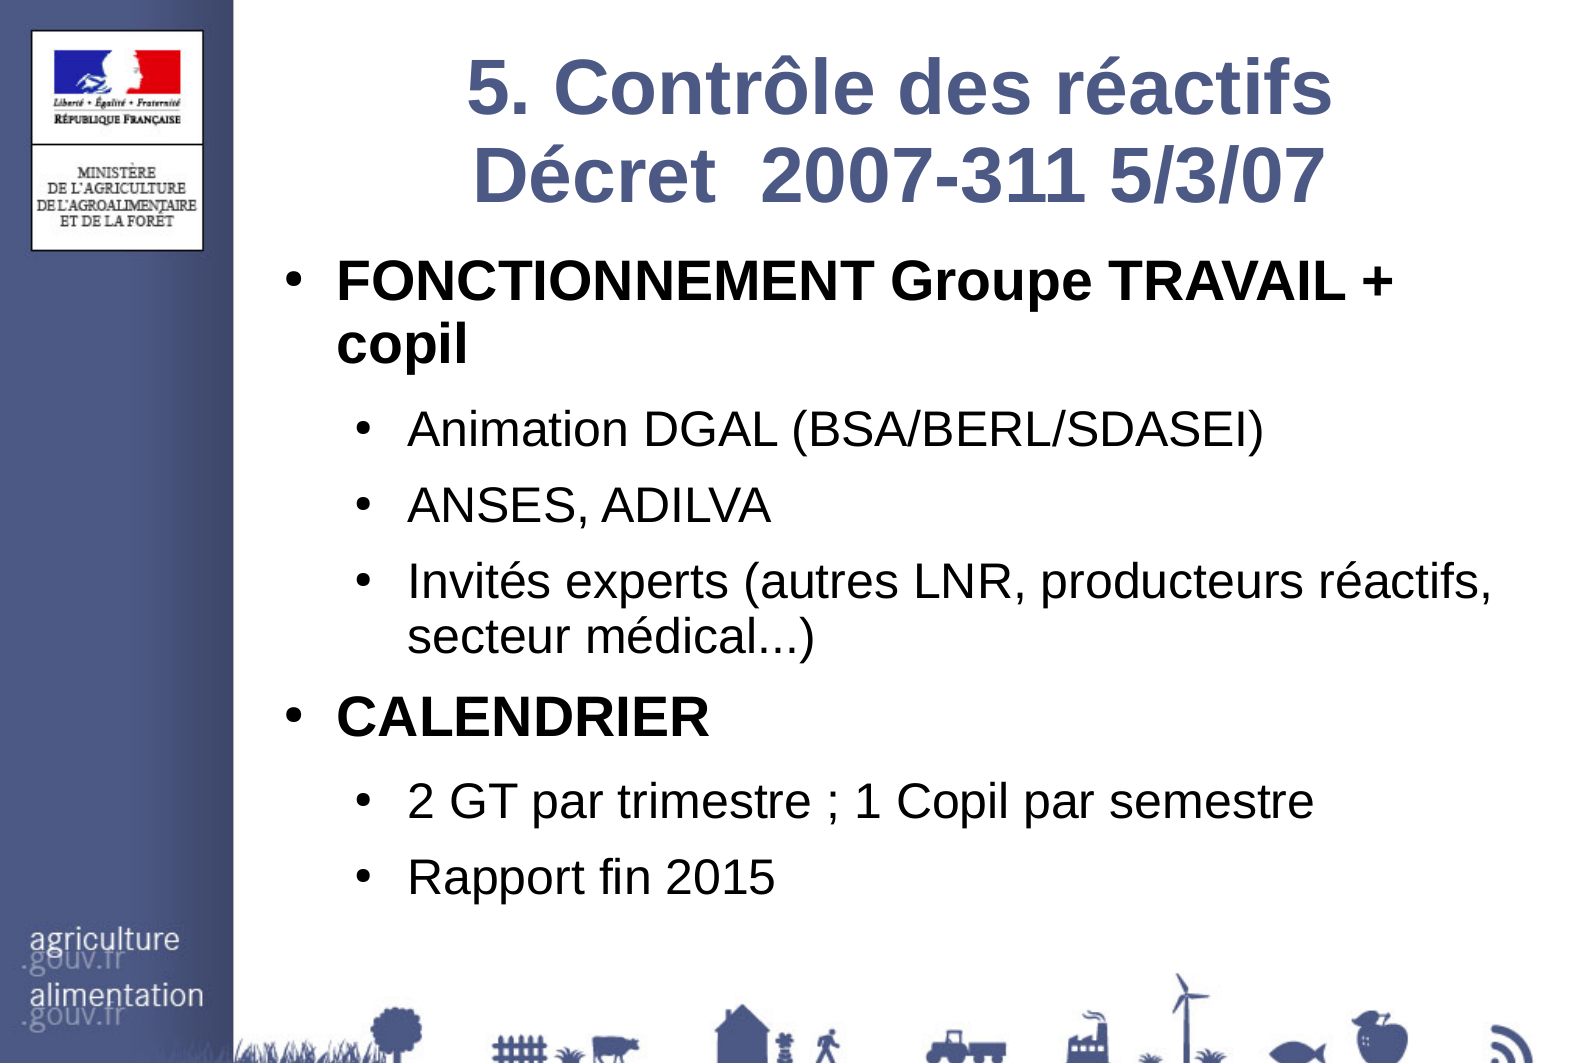

# 5. Contrôle des réactifs Décret 2007-311 5/3/07
FONCTIONNEMENT Groupe TRAVAIL + copil
Animation DGAL (BSA/BERL/SDASEI)
ANSES, ADILVA
Invités experts (autres LNR, producteurs réactifs, secteur médical...)
CALENDRIER
2 GT par trimestre ; 1 Copil par semestre
Rapport fin 2015